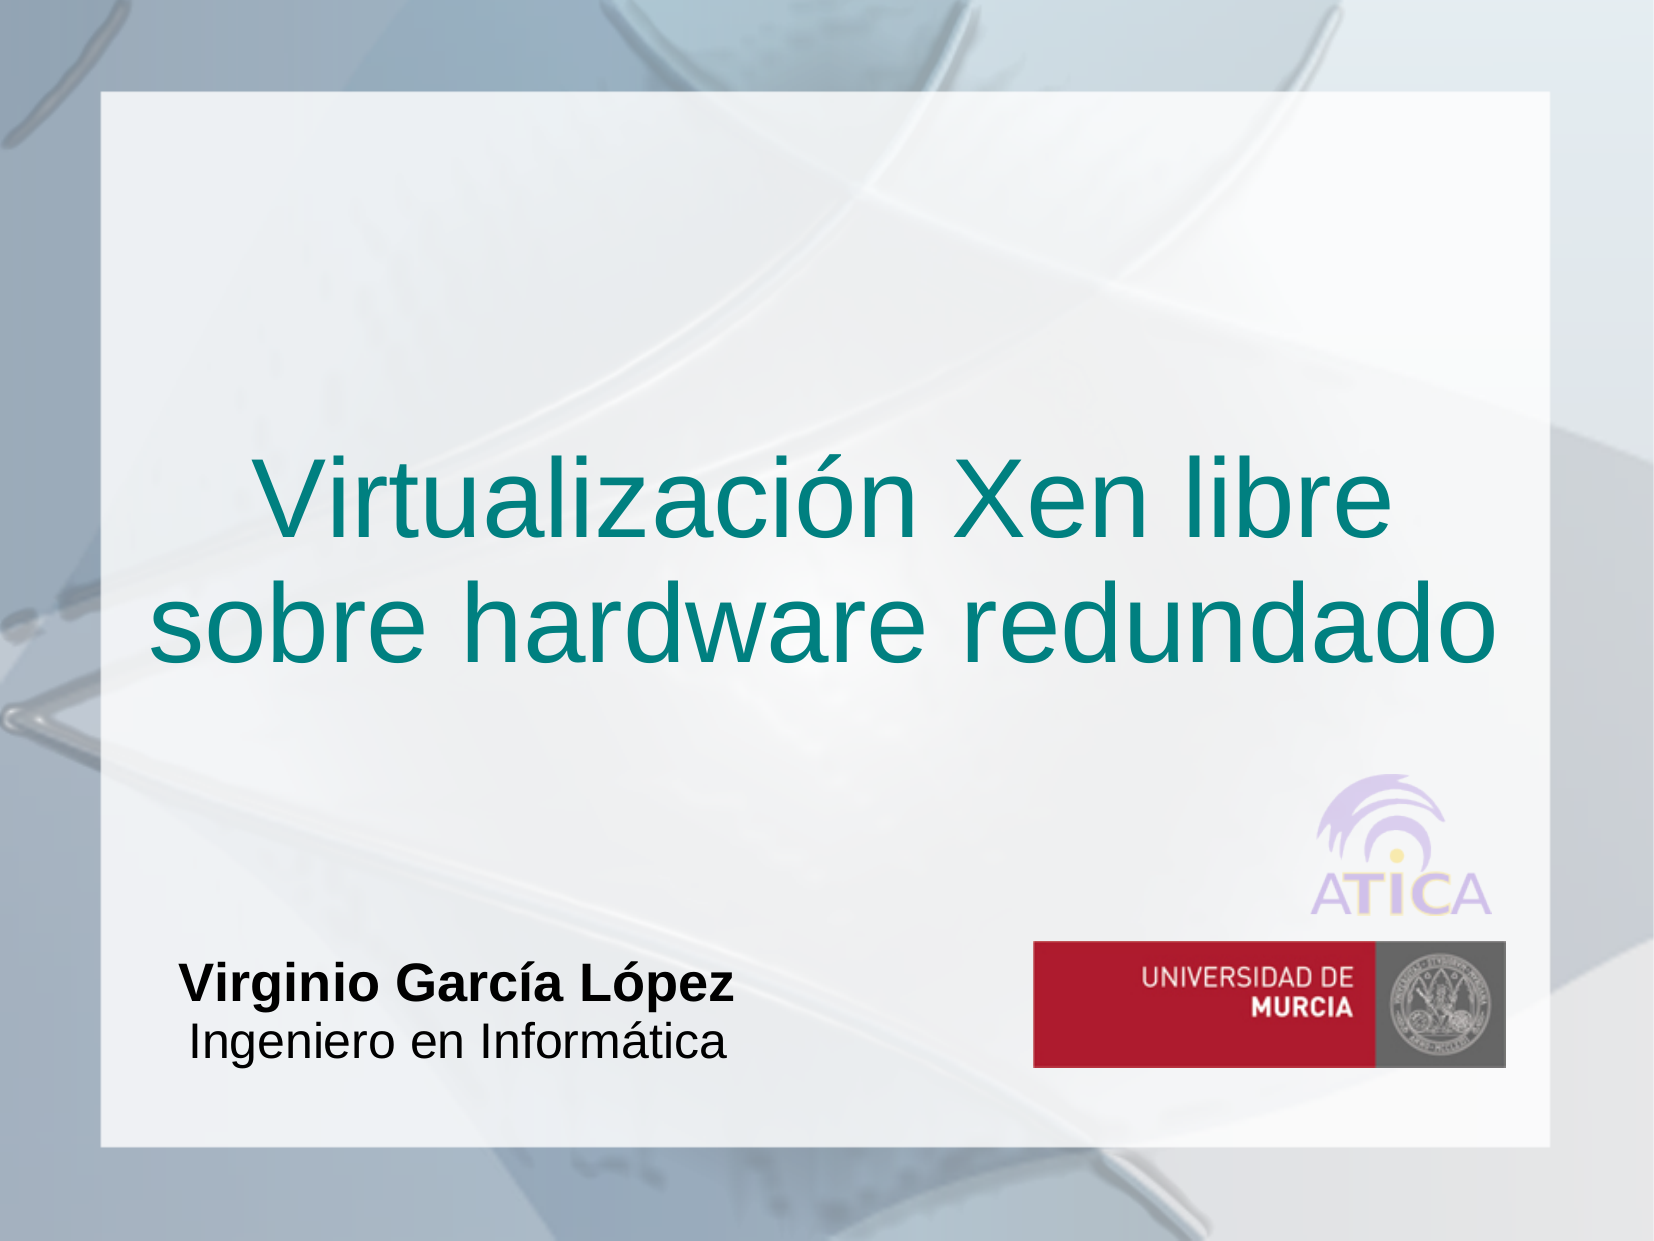

# Virtualización Xen libre sobre hardware redundado
Virginio García López
Ingeniero en Informática